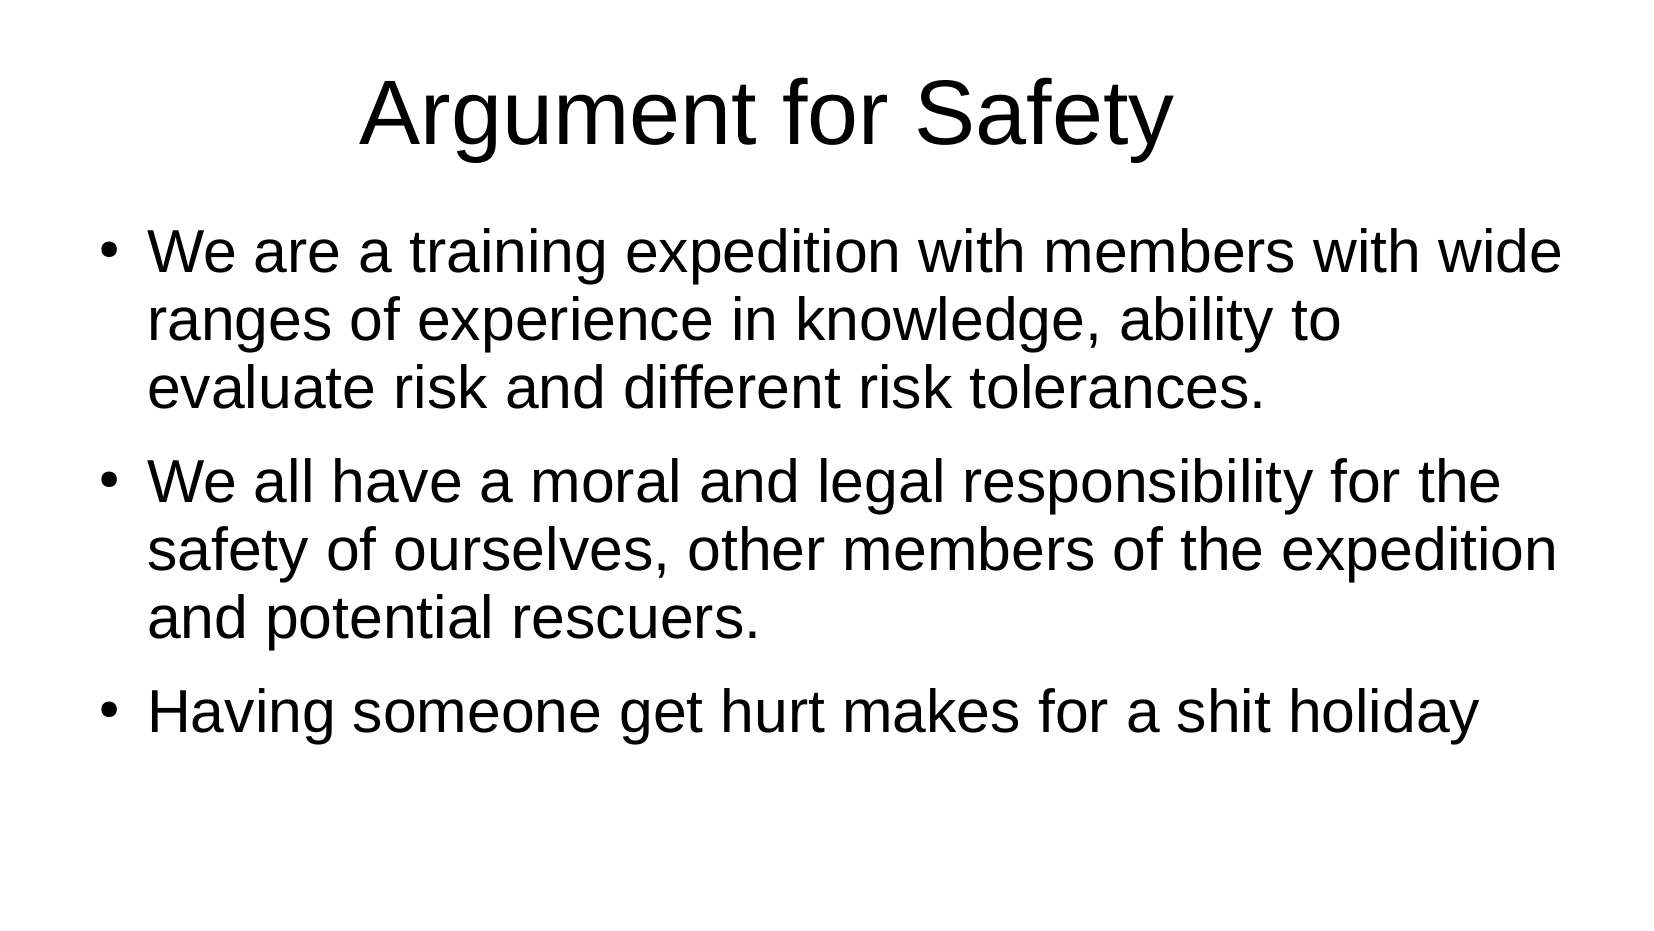

# Argument for Safety
We are a training expedition with members with wide ranges of experience in knowledge, ability to evaluate risk and different risk tolerances.
We all have a moral and legal responsibility for the safety of ourselves, other members of the expedition and potential rescuers.
Having someone get hurt makes for a shit holiday